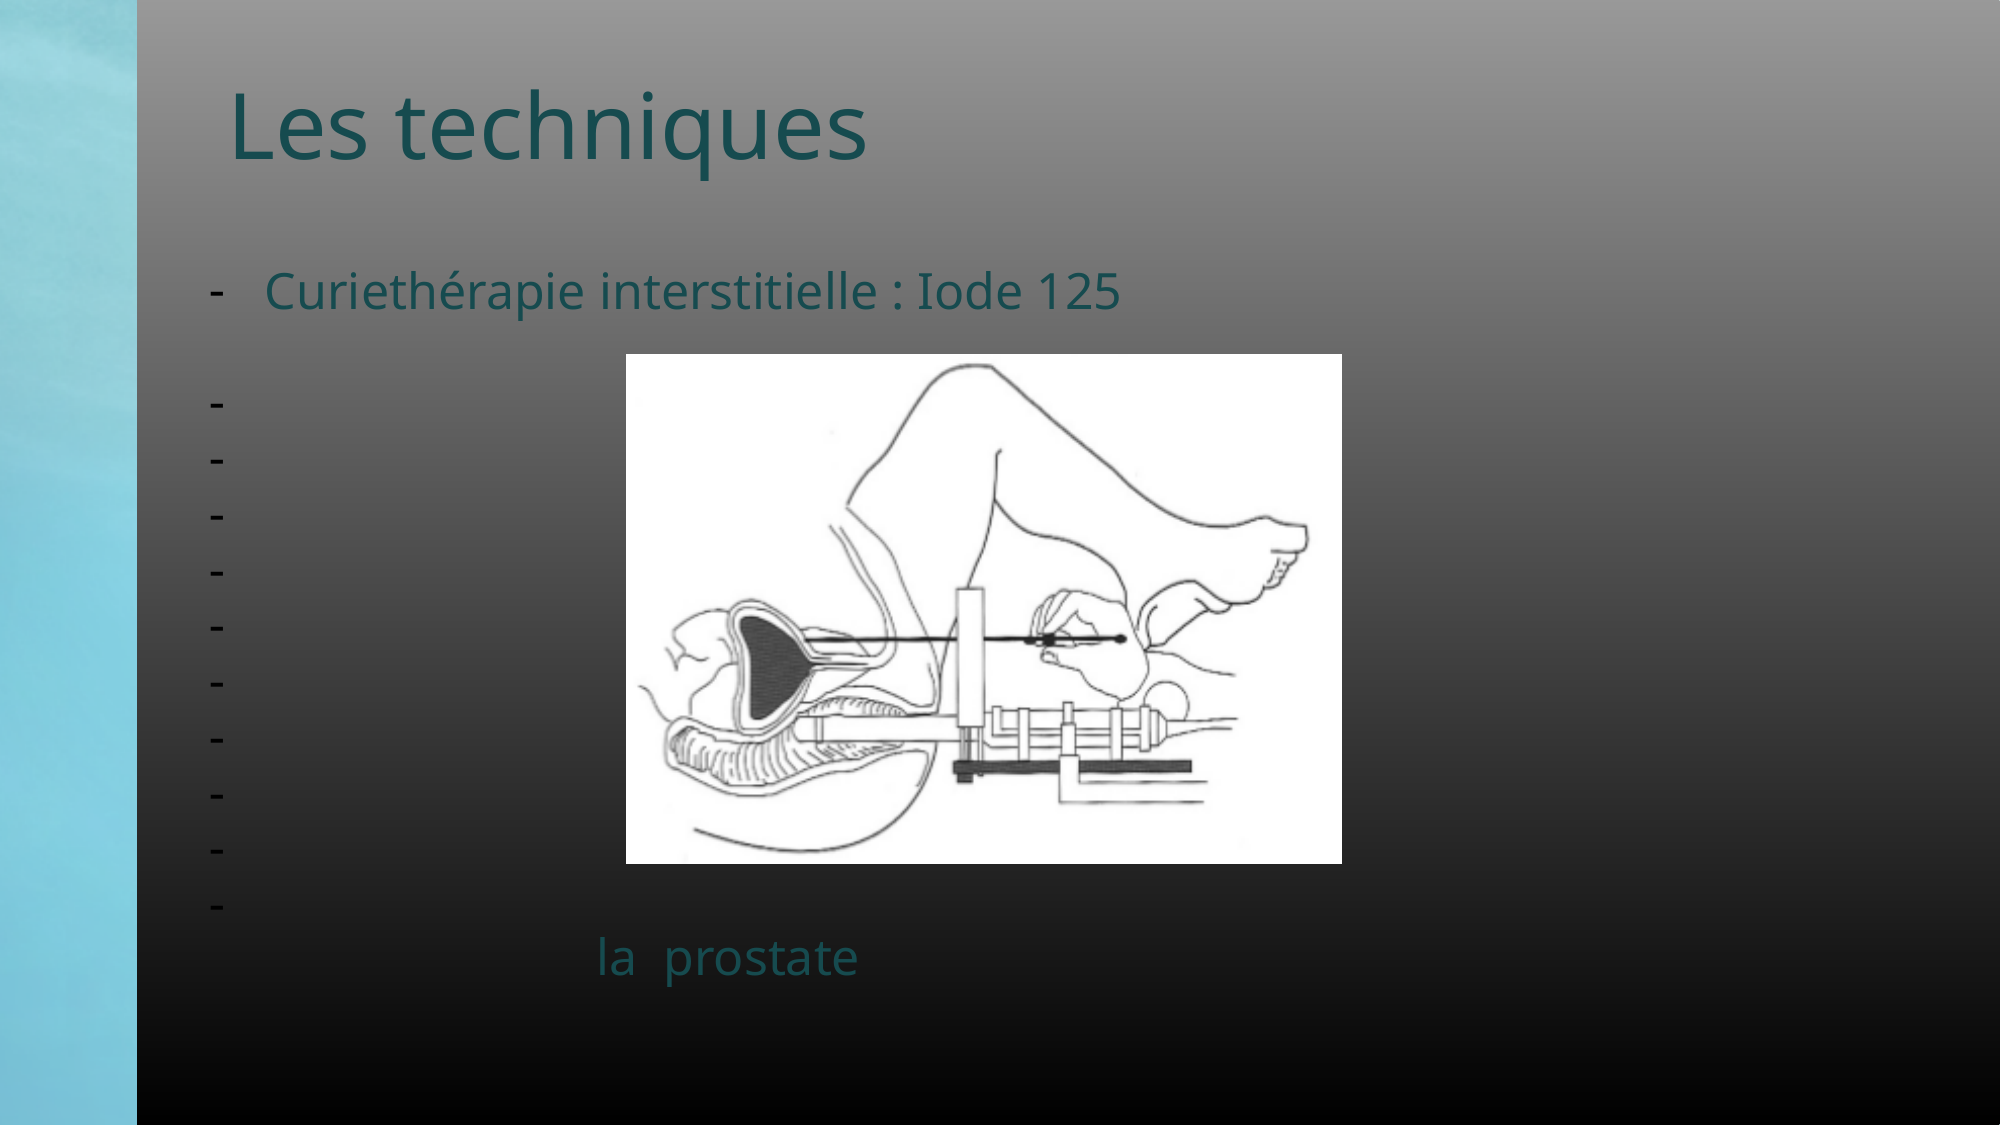

# Les techniques
Curiethérapie interstitielle : Iode 125
 			 la prostate